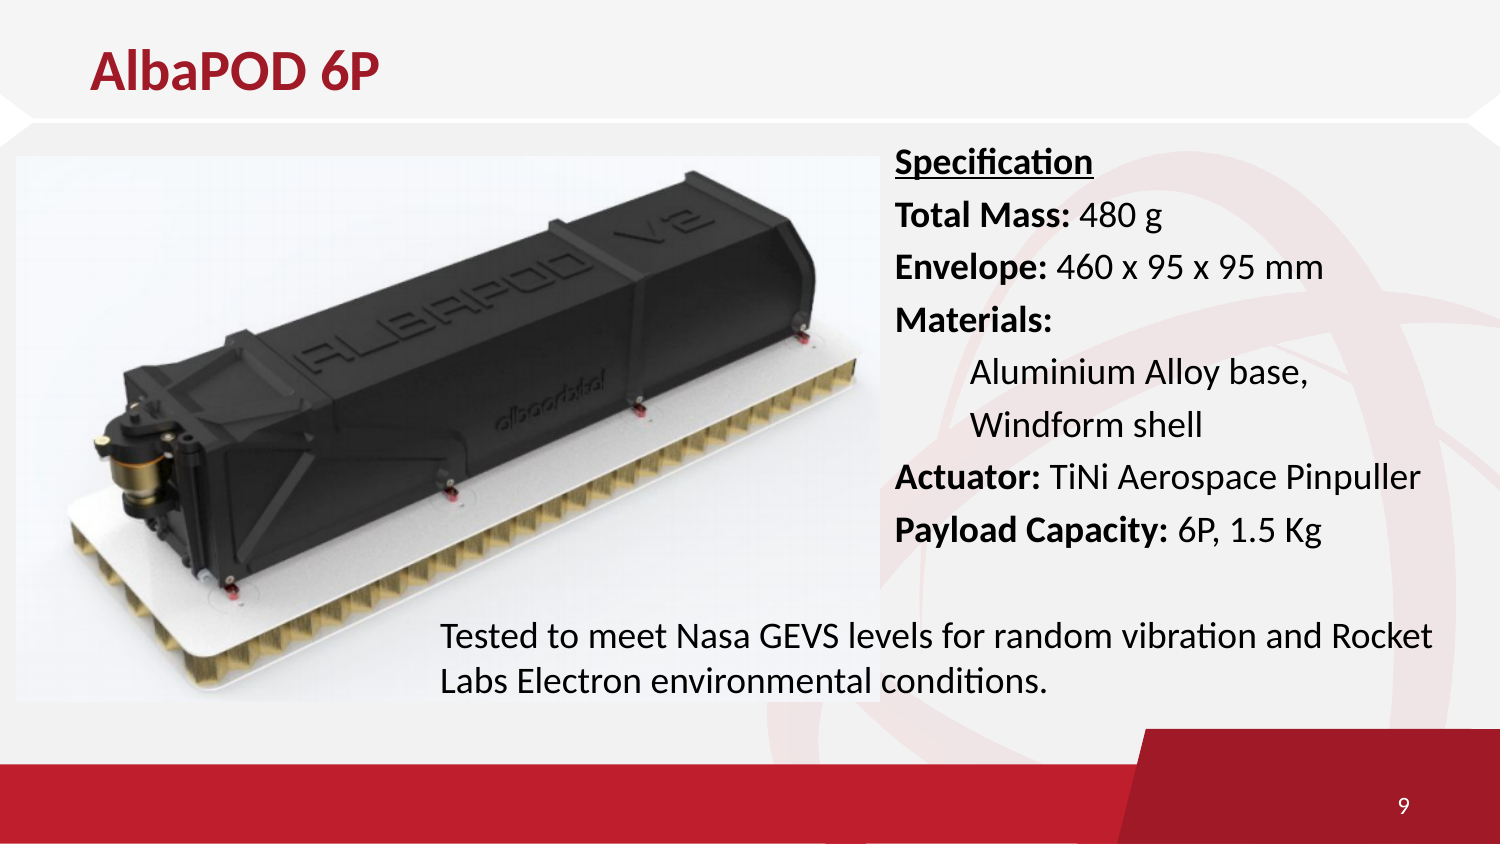

# AlbaPOD 6P
Specification
Total Mass: 480 g
Envelope: 460 x 95 x 95 mm
Materials:
Aluminium Alloy base,
Windform shell
Actuator: TiNi Aerospace Pinpuller
Payload Capacity: 6P, 1.5 Kg
Tested to meet Nasa GEVS levels for random vibration and Rocket Labs Electron environmental conditions.